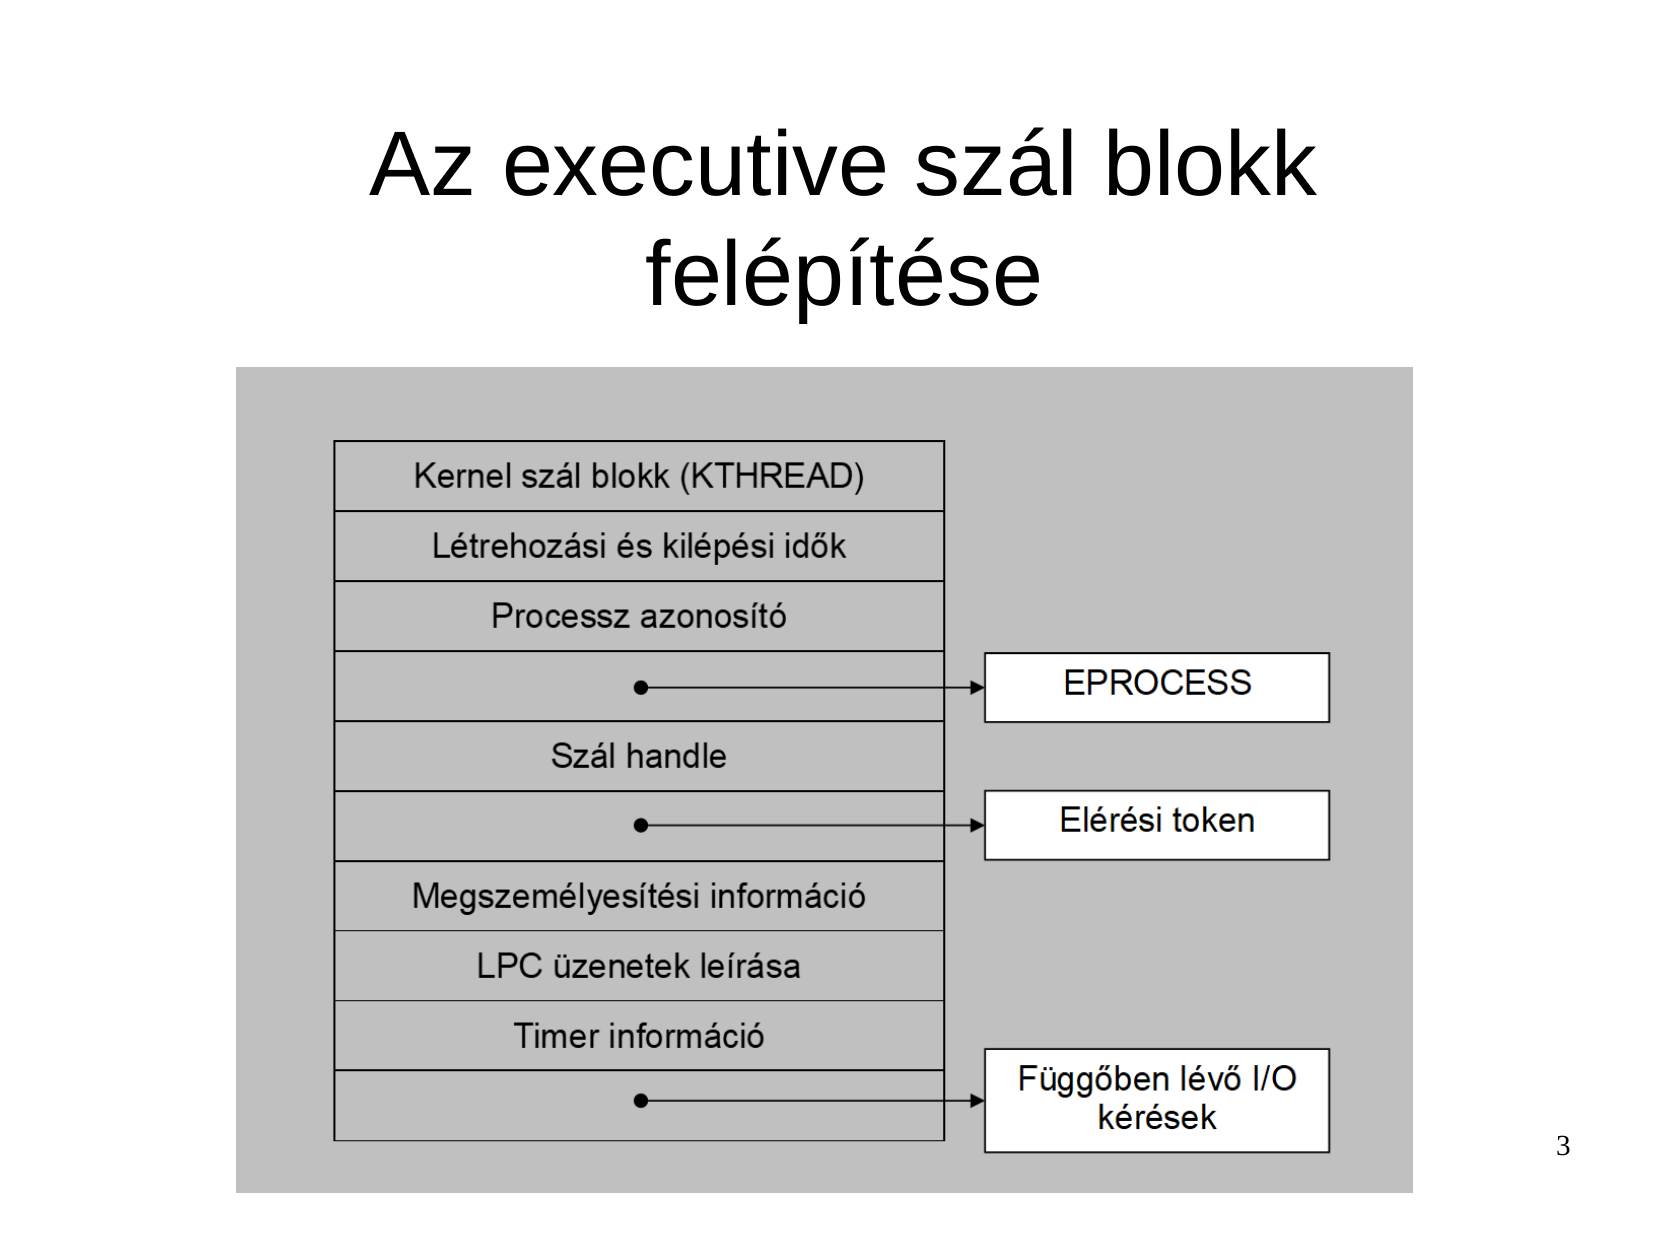

# Az executive szál blokk felépítése
3